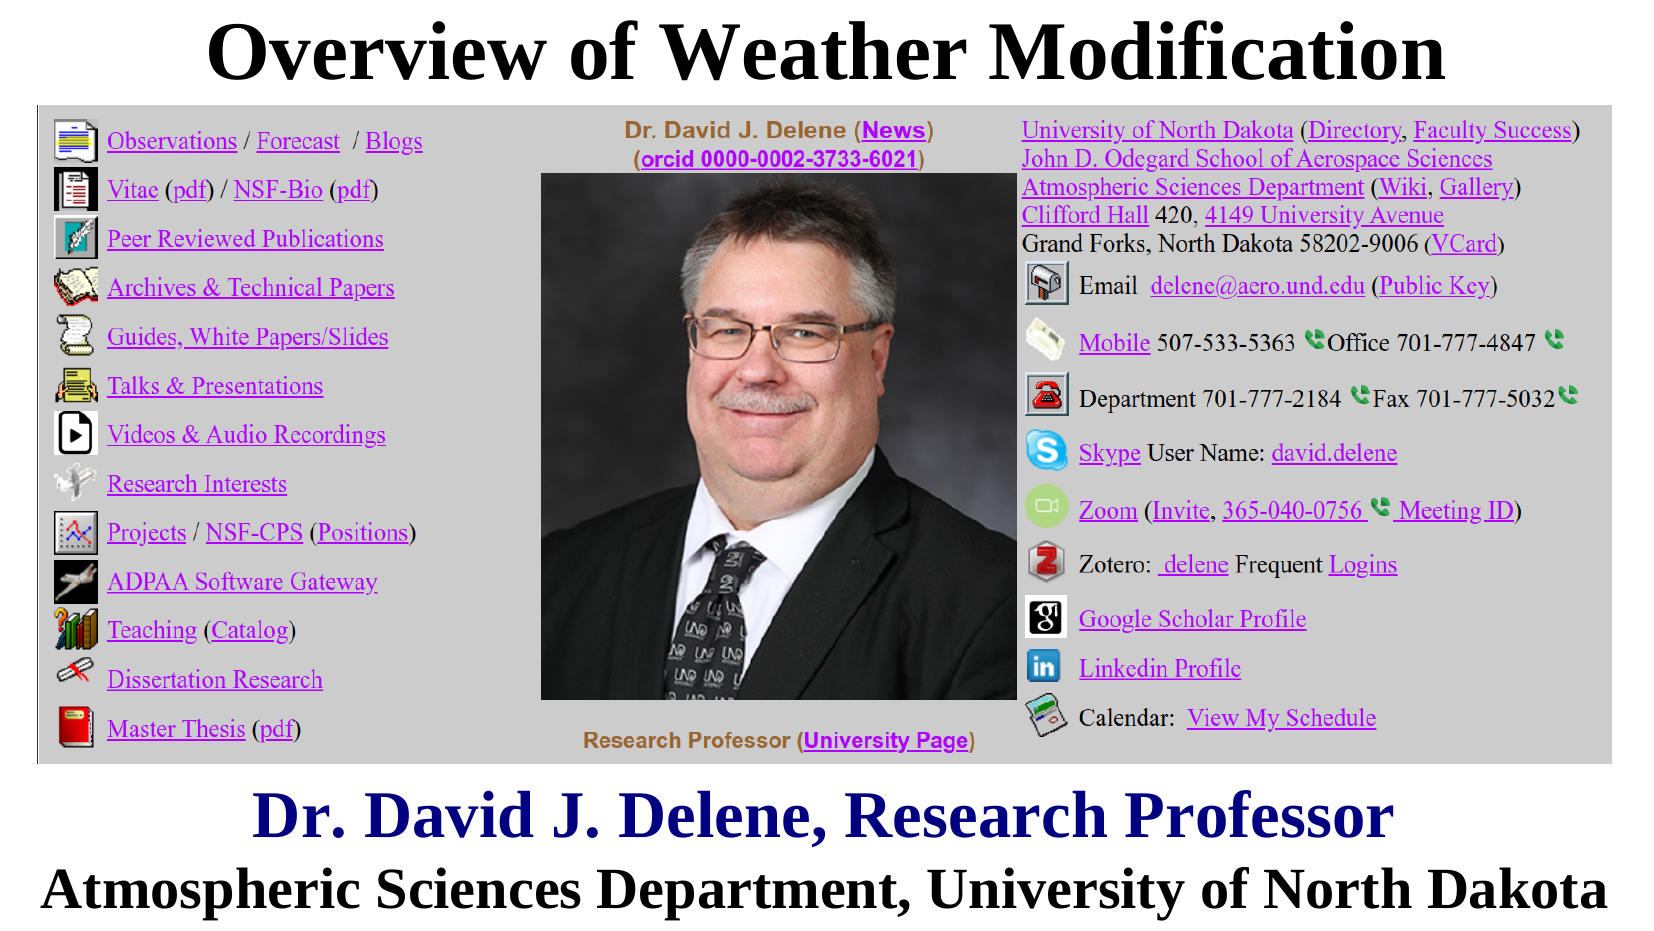

# Overview of Weather Modification
Dr. David J. Delene, Research Professor
Atmospheric Sciences Department, University of North Dakota